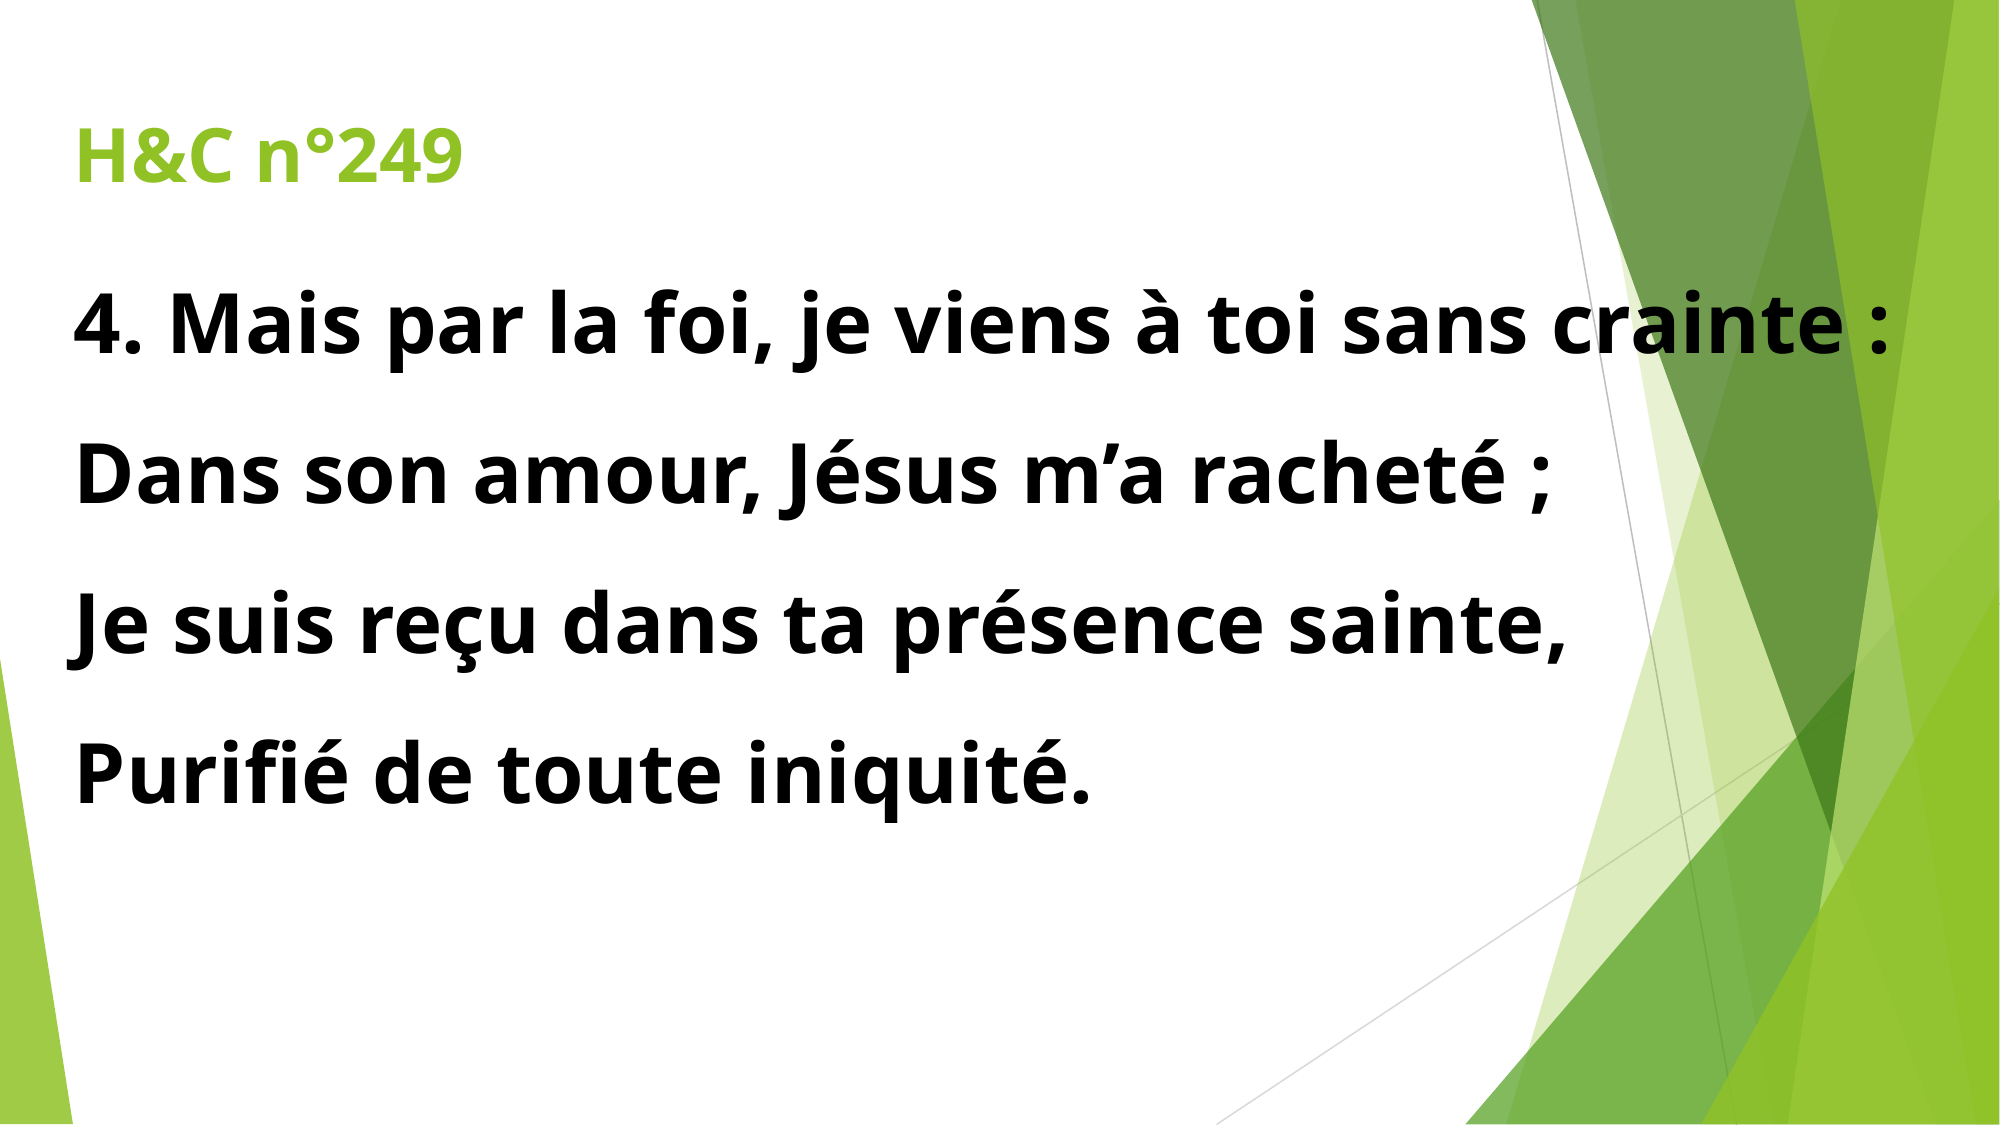

H&C n°249
4. Mais par la foi, je viens à toi sans crainte :
Dans son amour, Jésus m’a racheté ;
Je suis reçu dans ta présence sainte,
Purifié de toute iniquité.